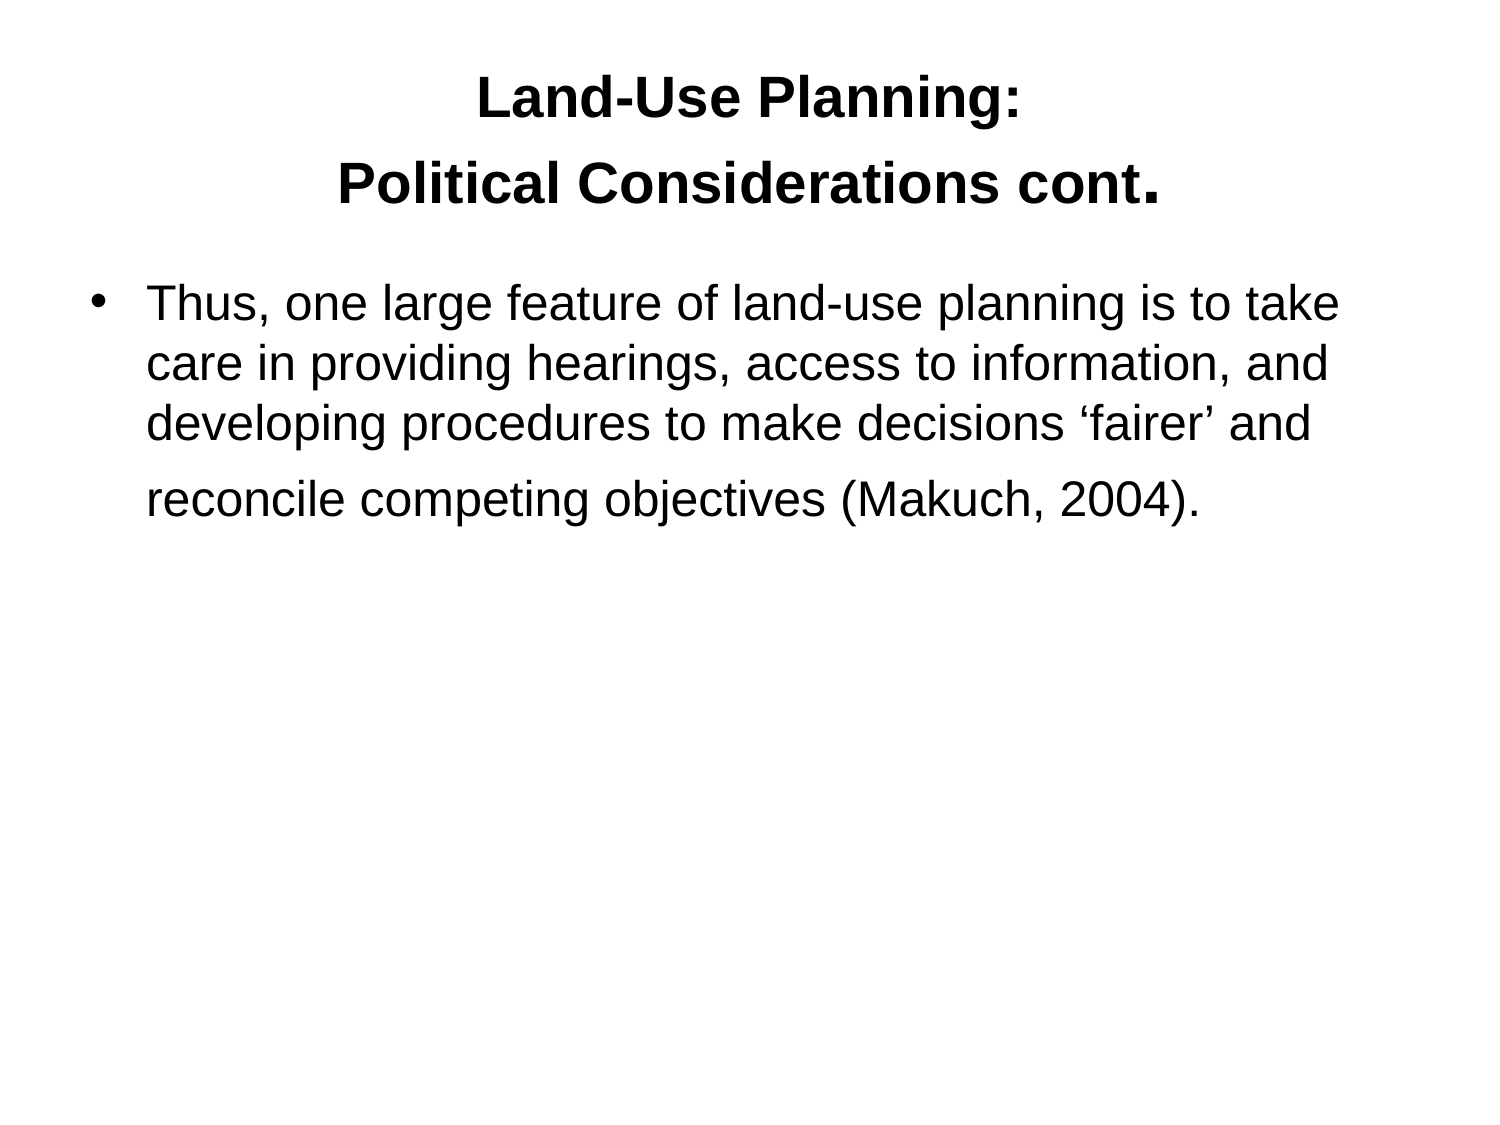

# Land-Use Planning: Political Considerations cont.
Thus, one large feature of land-use planning is to take care in providing hearings, access to information, and developing procedures to make decisions ‘fairer’ and reconcile competing objectives (Makuch, 2004).